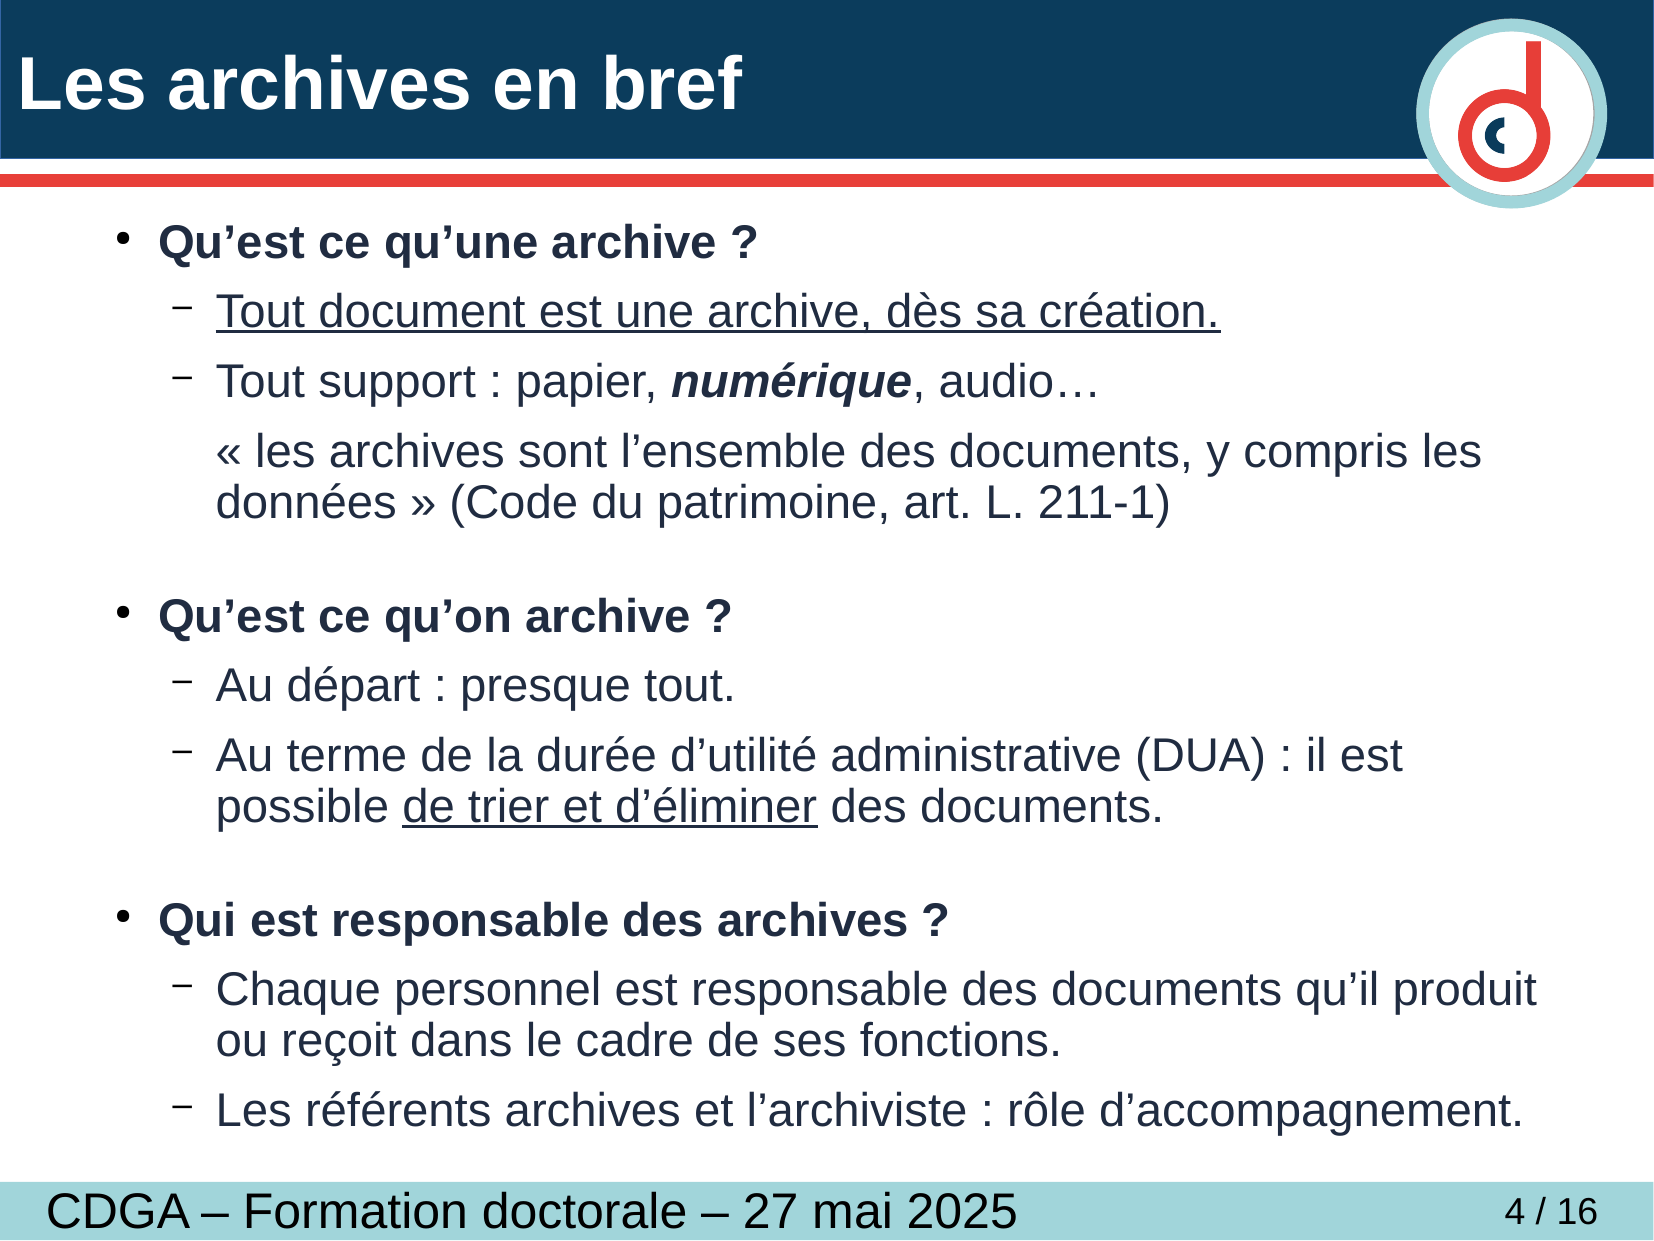

# Les archives en bref
Qu’est ce qu’une archive ?
Tout document est une archive, dès sa création.
Tout support : papier, numérique, audio…
« les archives sont l’ensemble des documents, y compris les données » (Code du patrimoine, art. L. 211-1)
Qu’est ce qu’on archive ?
Au départ : presque tout.
Au terme de la durée d’utilité administrative (DUA) : il est possible de trier et d’éliminer des documents.
Qui est responsable des archives ?
Chaque personnel est responsable des documents qu’il produit ou reçoit dans le cadre de ses fonctions.
Les référents archives et l’archiviste : rôle d’accompagnement.